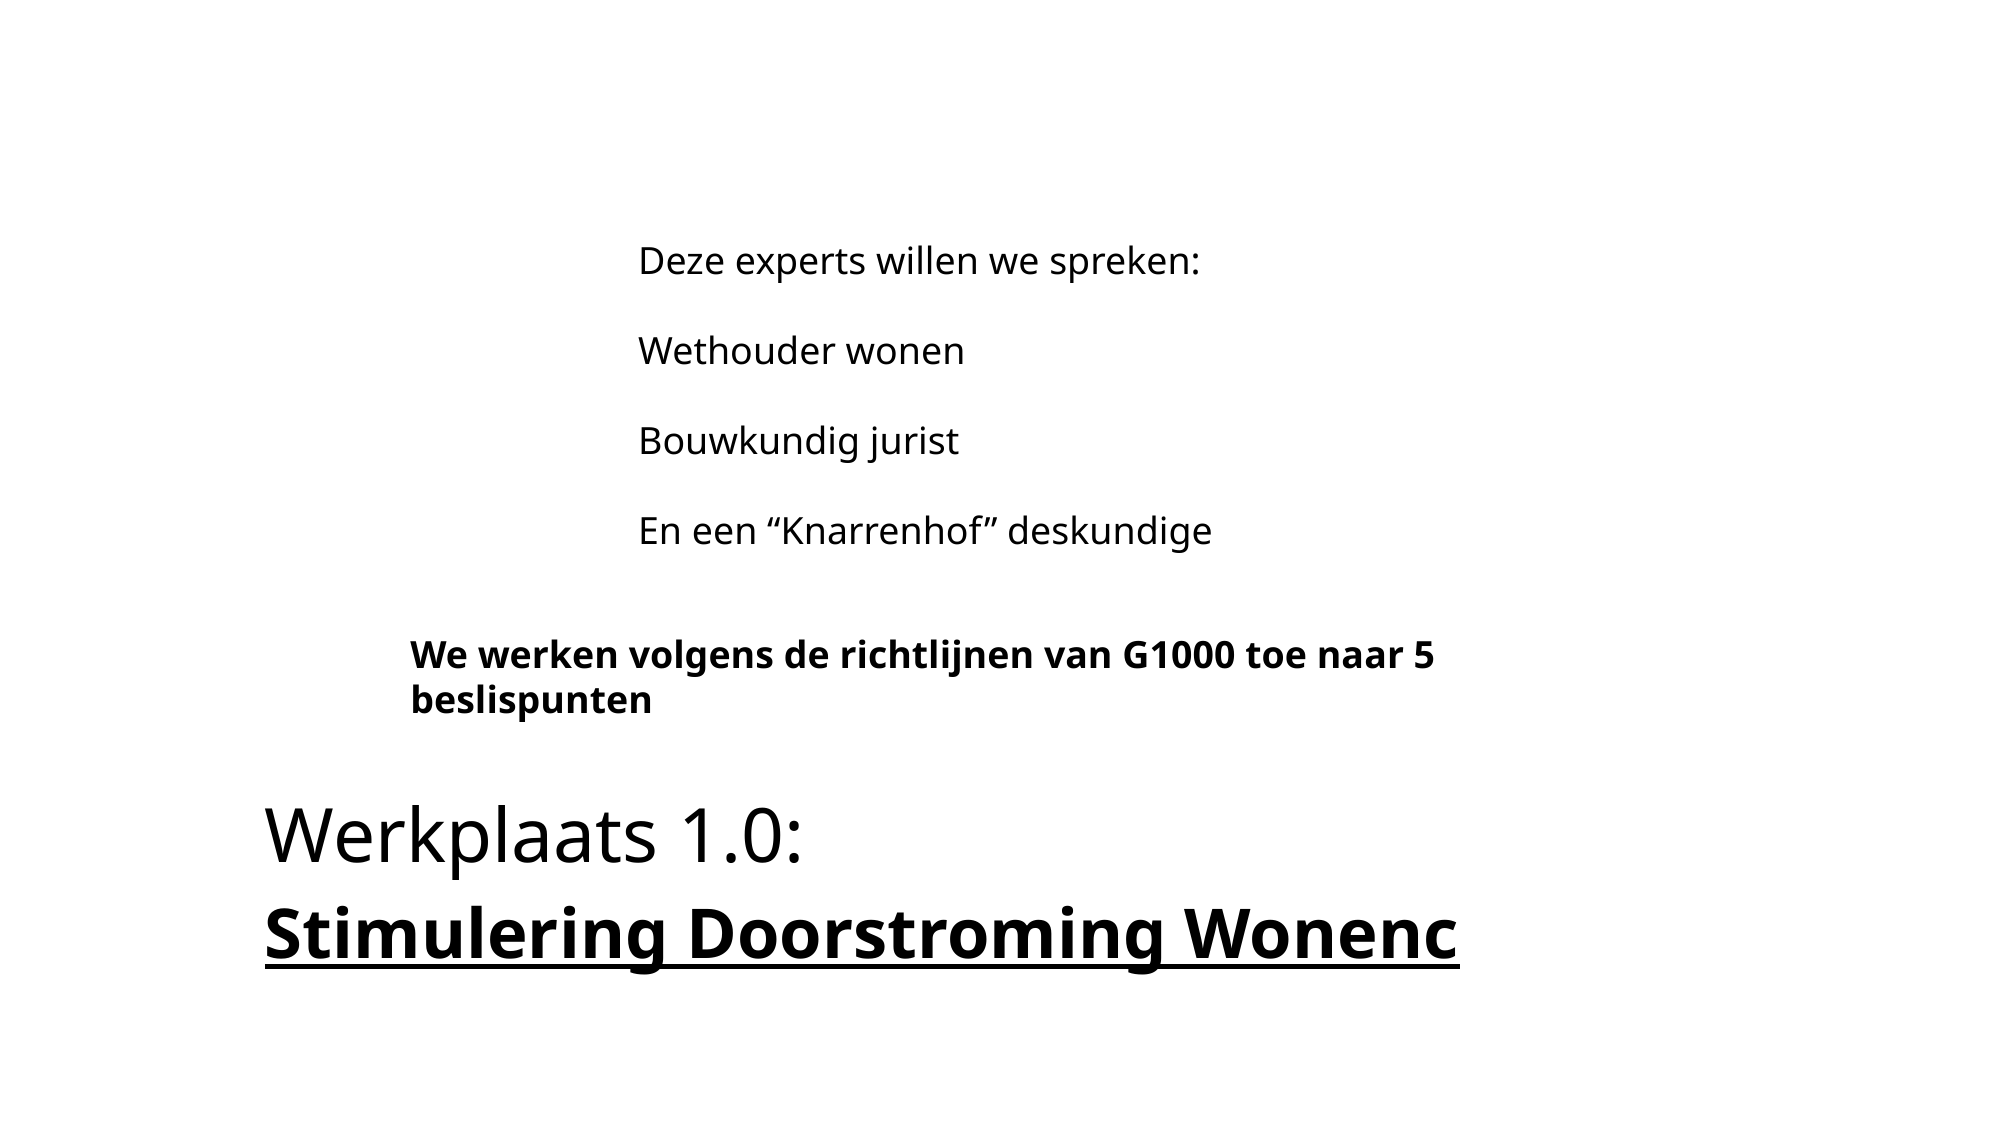

Deze experts willen we spreken:
Wethouder wonen
Bouwkundig jurist
En een “Knarrenhof” deskundige
We werken volgens de richtlijnen van G1000 toe naar 5 beslispunten
Werkplaats 1.0:
Stimulering Doorstroming Wonenc